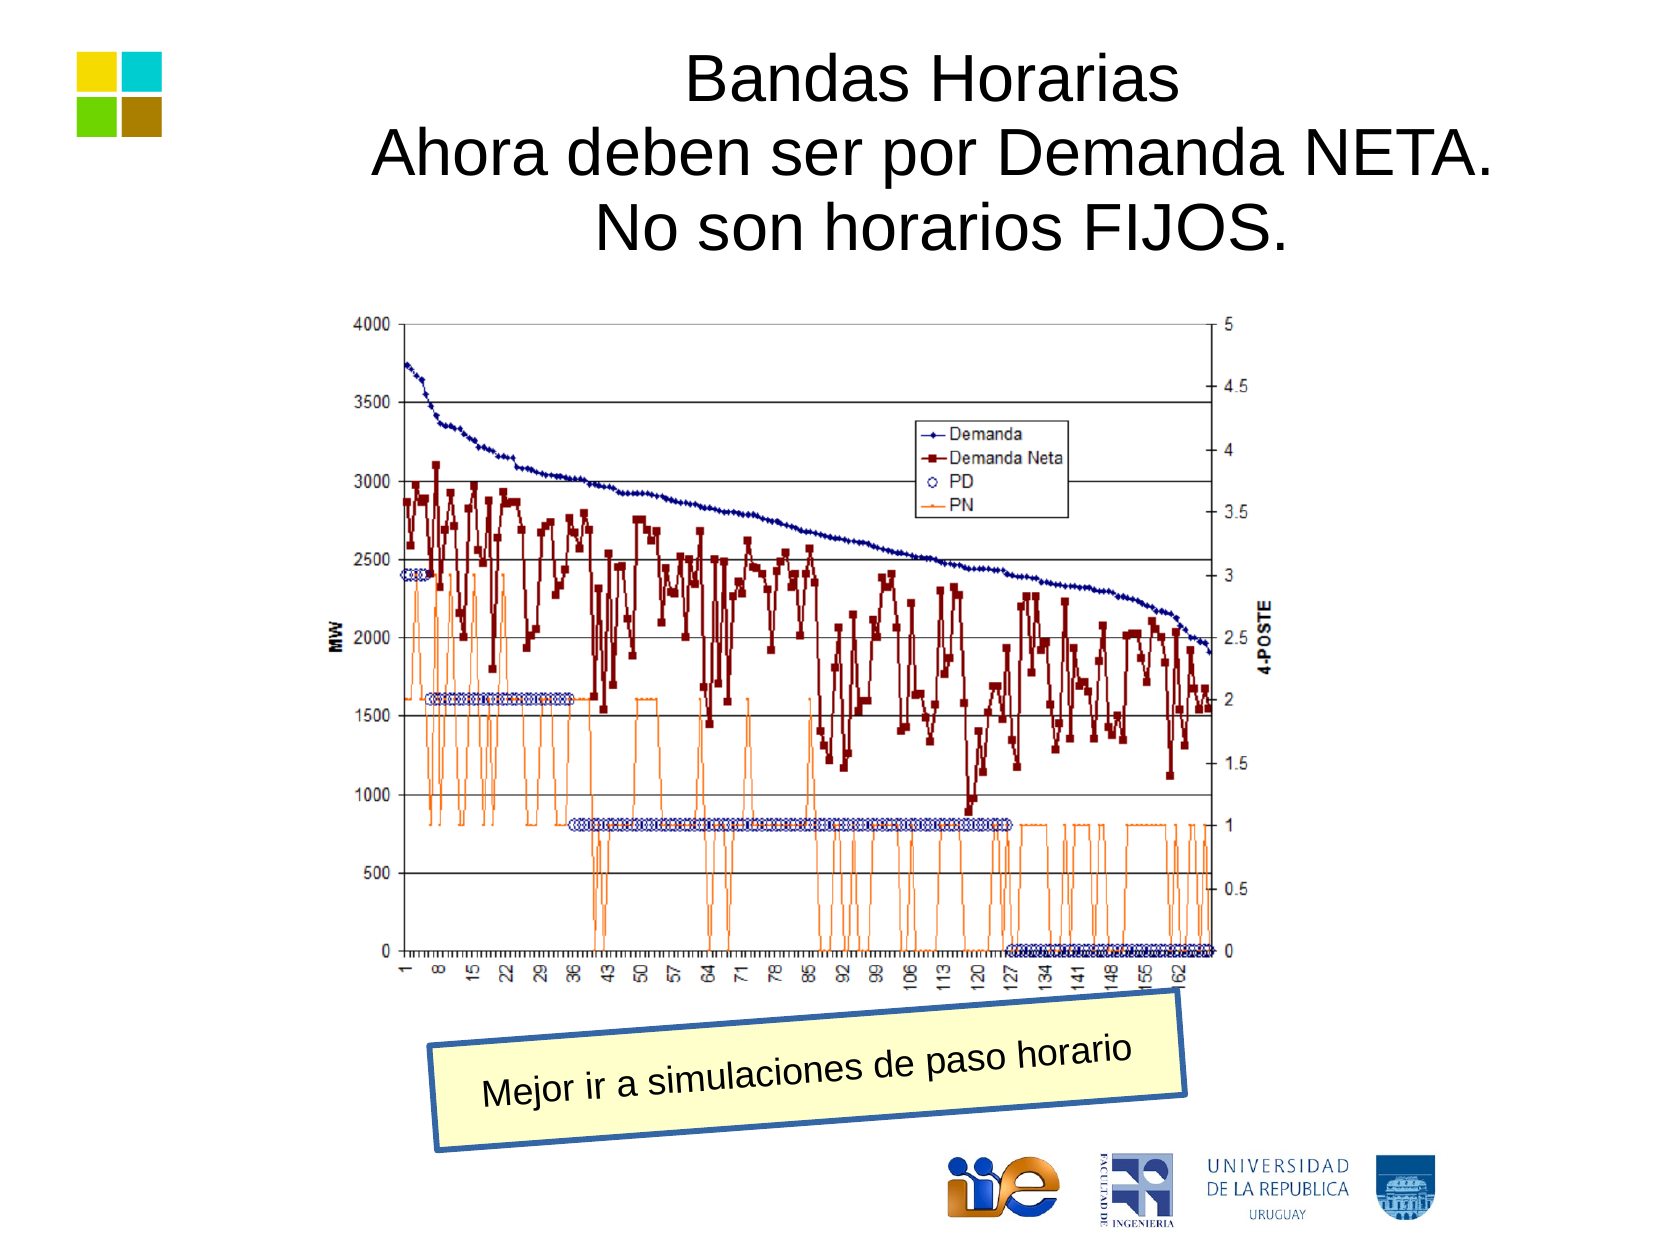

# Bandas Horarias Ahora deben ser por Demanda NETA. No son horarios FIJOS.
Mejor ir a simulaciones de paso horario